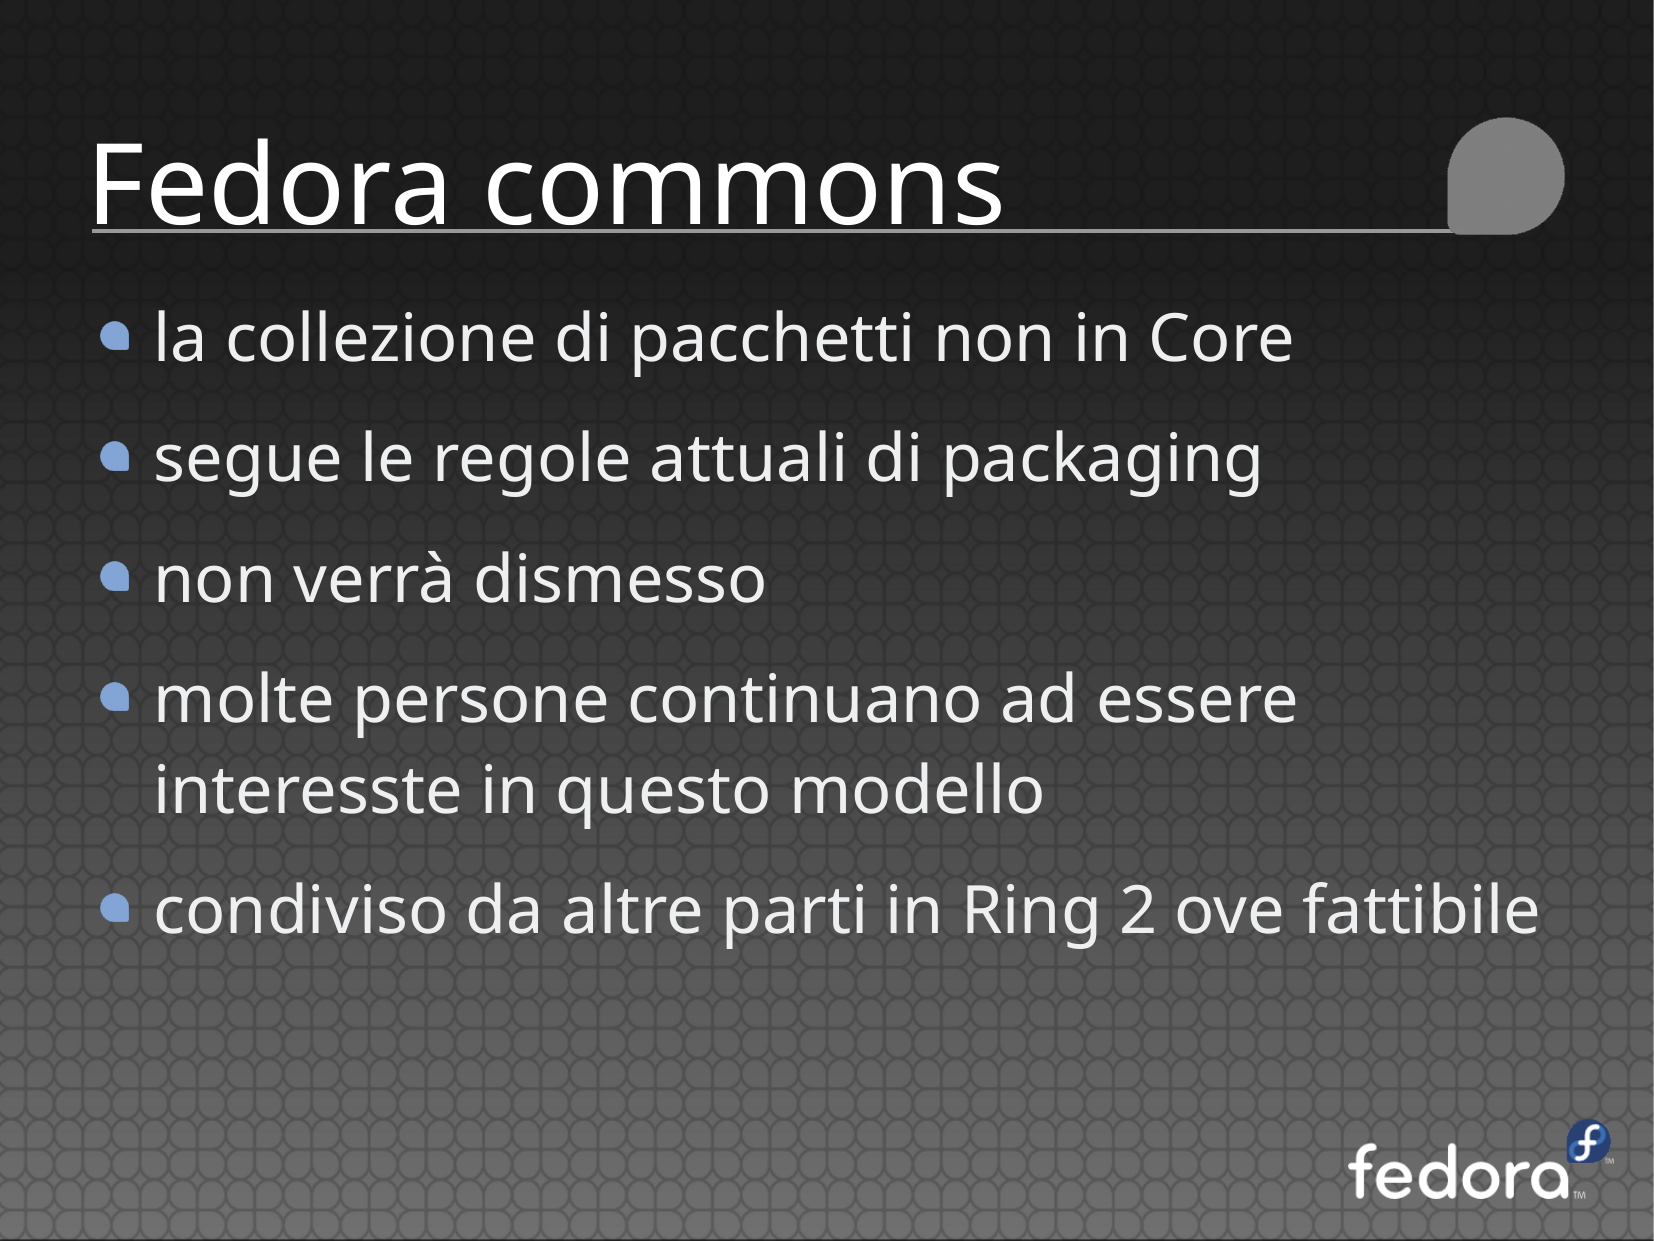

# Fedora commons
la collezione di pacchetti non in Core
segue le regole attuali di packaging
non verrà dismesso
molte persone continuano ad essere interesste in questo modello
condiviso da altre parti in Ring 2 ove fattibile